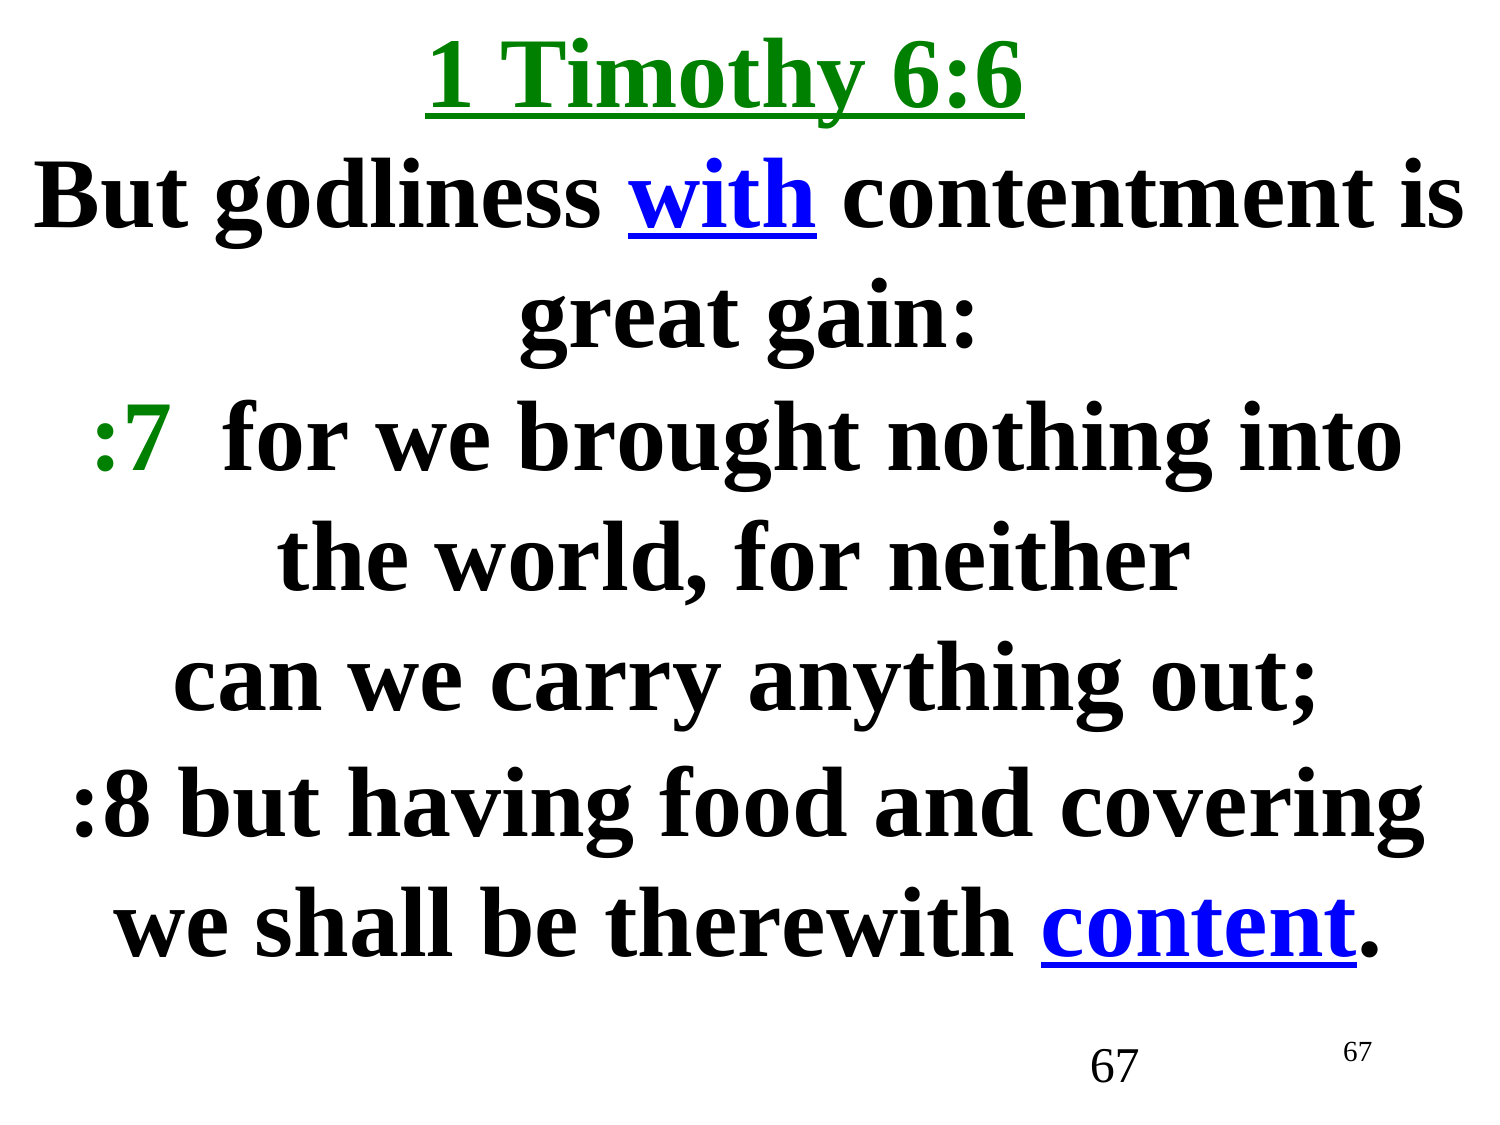

1 Timothy 6:6
But godliness with contentment is great gain:
:7 for we brought nothing into the world, for neither
can we carry anything out;
:8 but having food and covering we shall be therewith content.
67